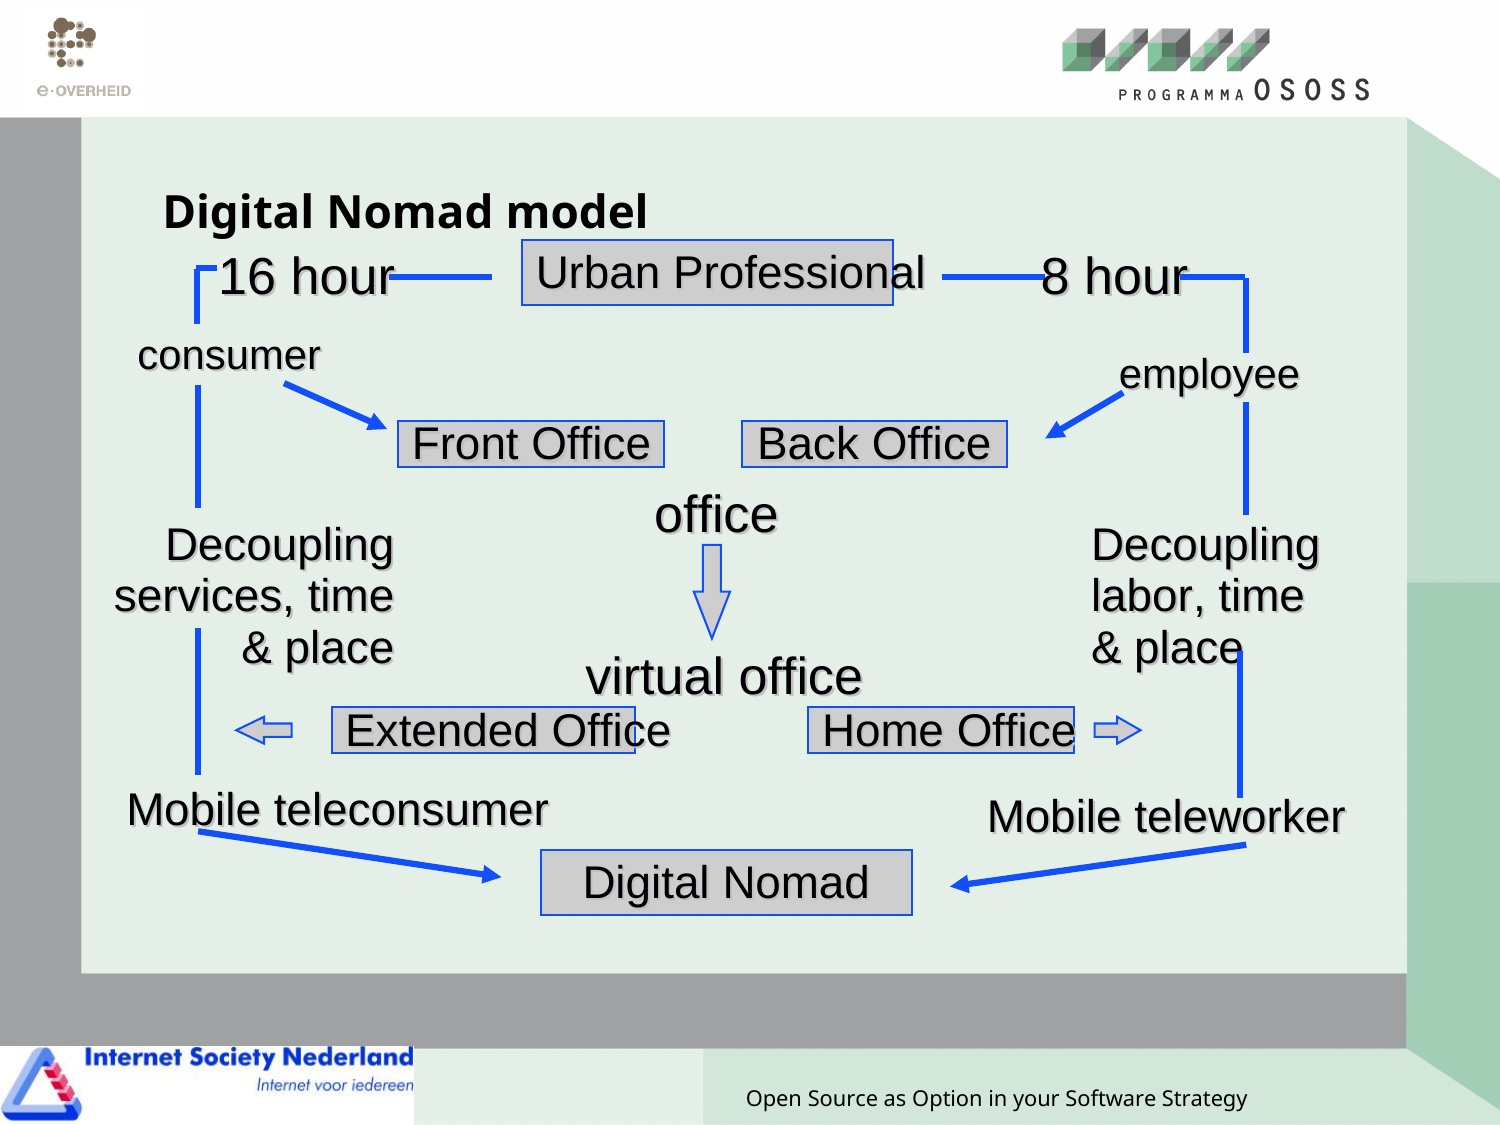

# Digital Nomad model
Urban Professional
16 hour
8 hour
consumer
employee
Front Office
Back Office
office
Decoupling
services, time
& place
Decoupling
labor, time
& place
virtual office
Extended Office
Home Office
Mobile teleconsumer
Mobile teleworker
Digital Nomad